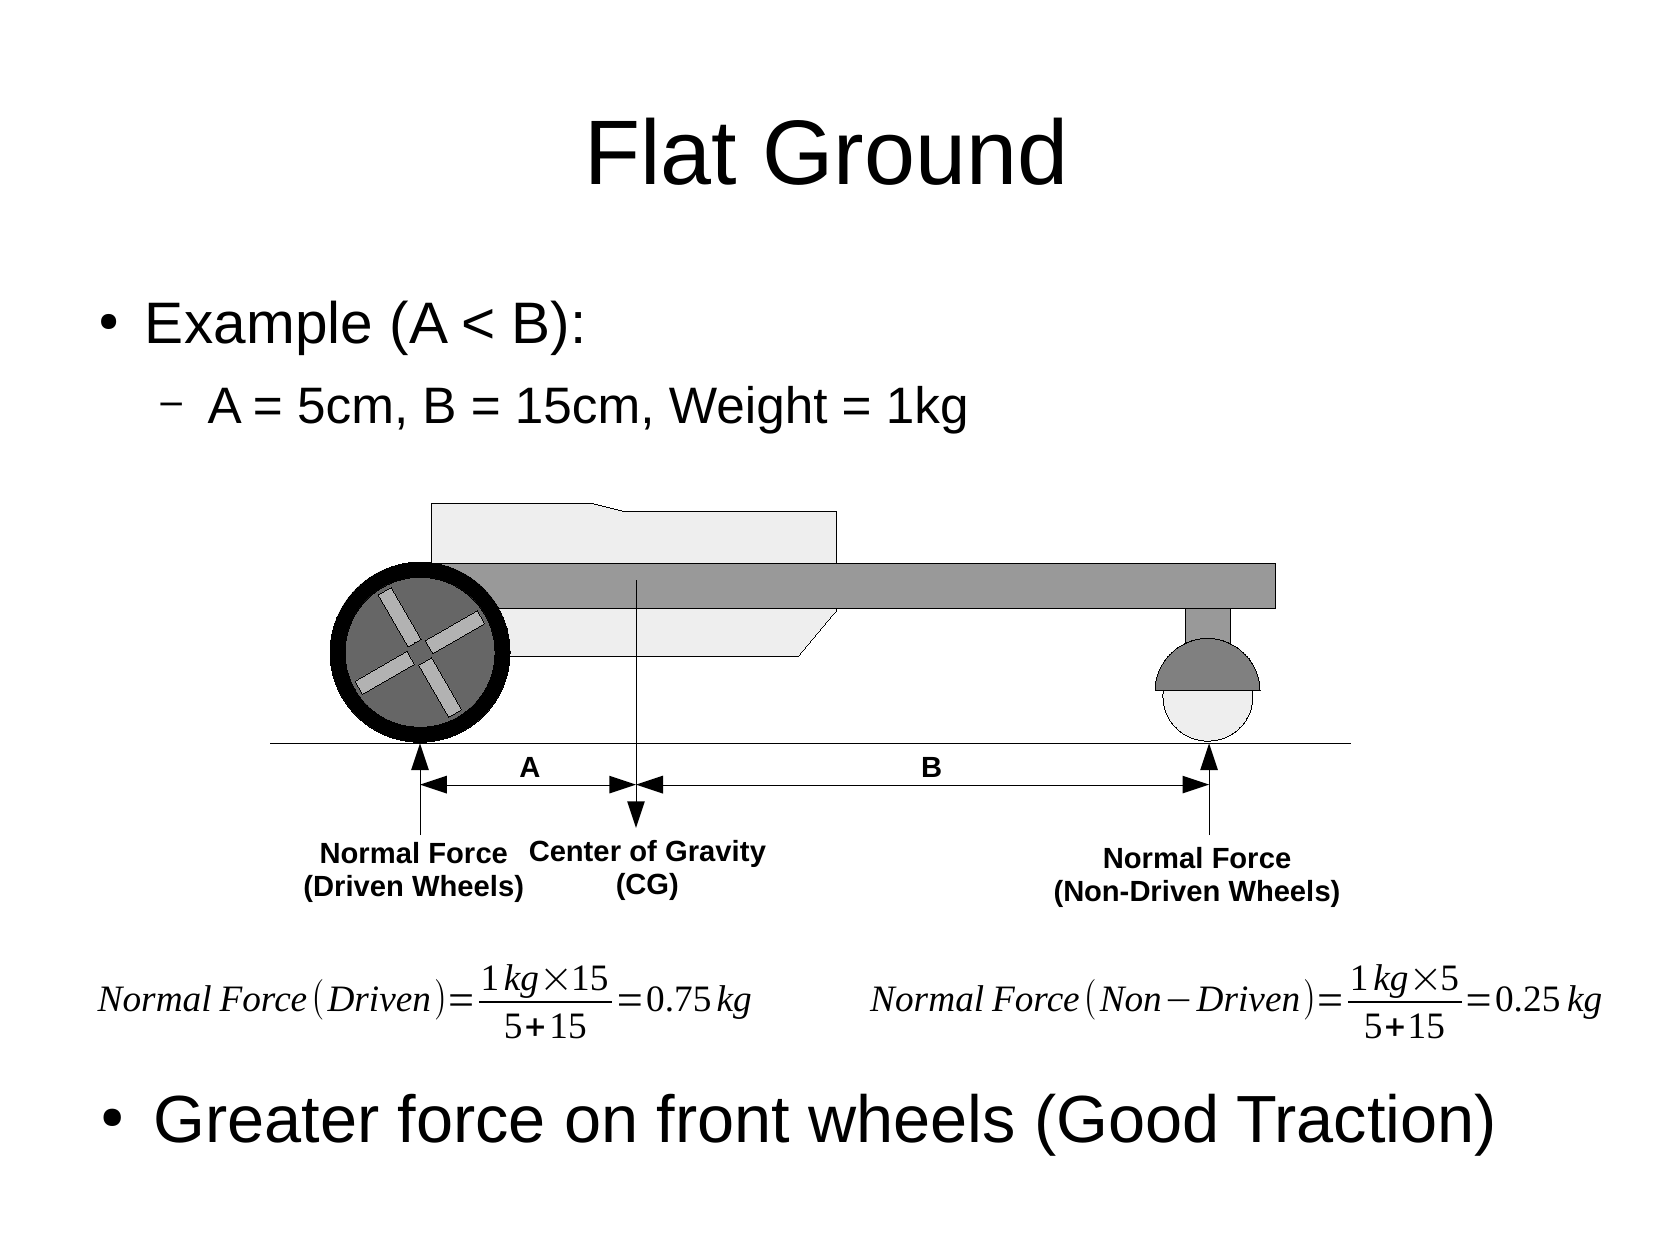

# Flat Ground
Example (A < B):
A = 5cm, B = 15cm, Weight = 1kg
A
B
Center of Gravity
(CG)
Normal Force
(Driven Wheels)
Normal Force
(Non-Driven Wheels)
Greater force on front wheels (Good Traction)